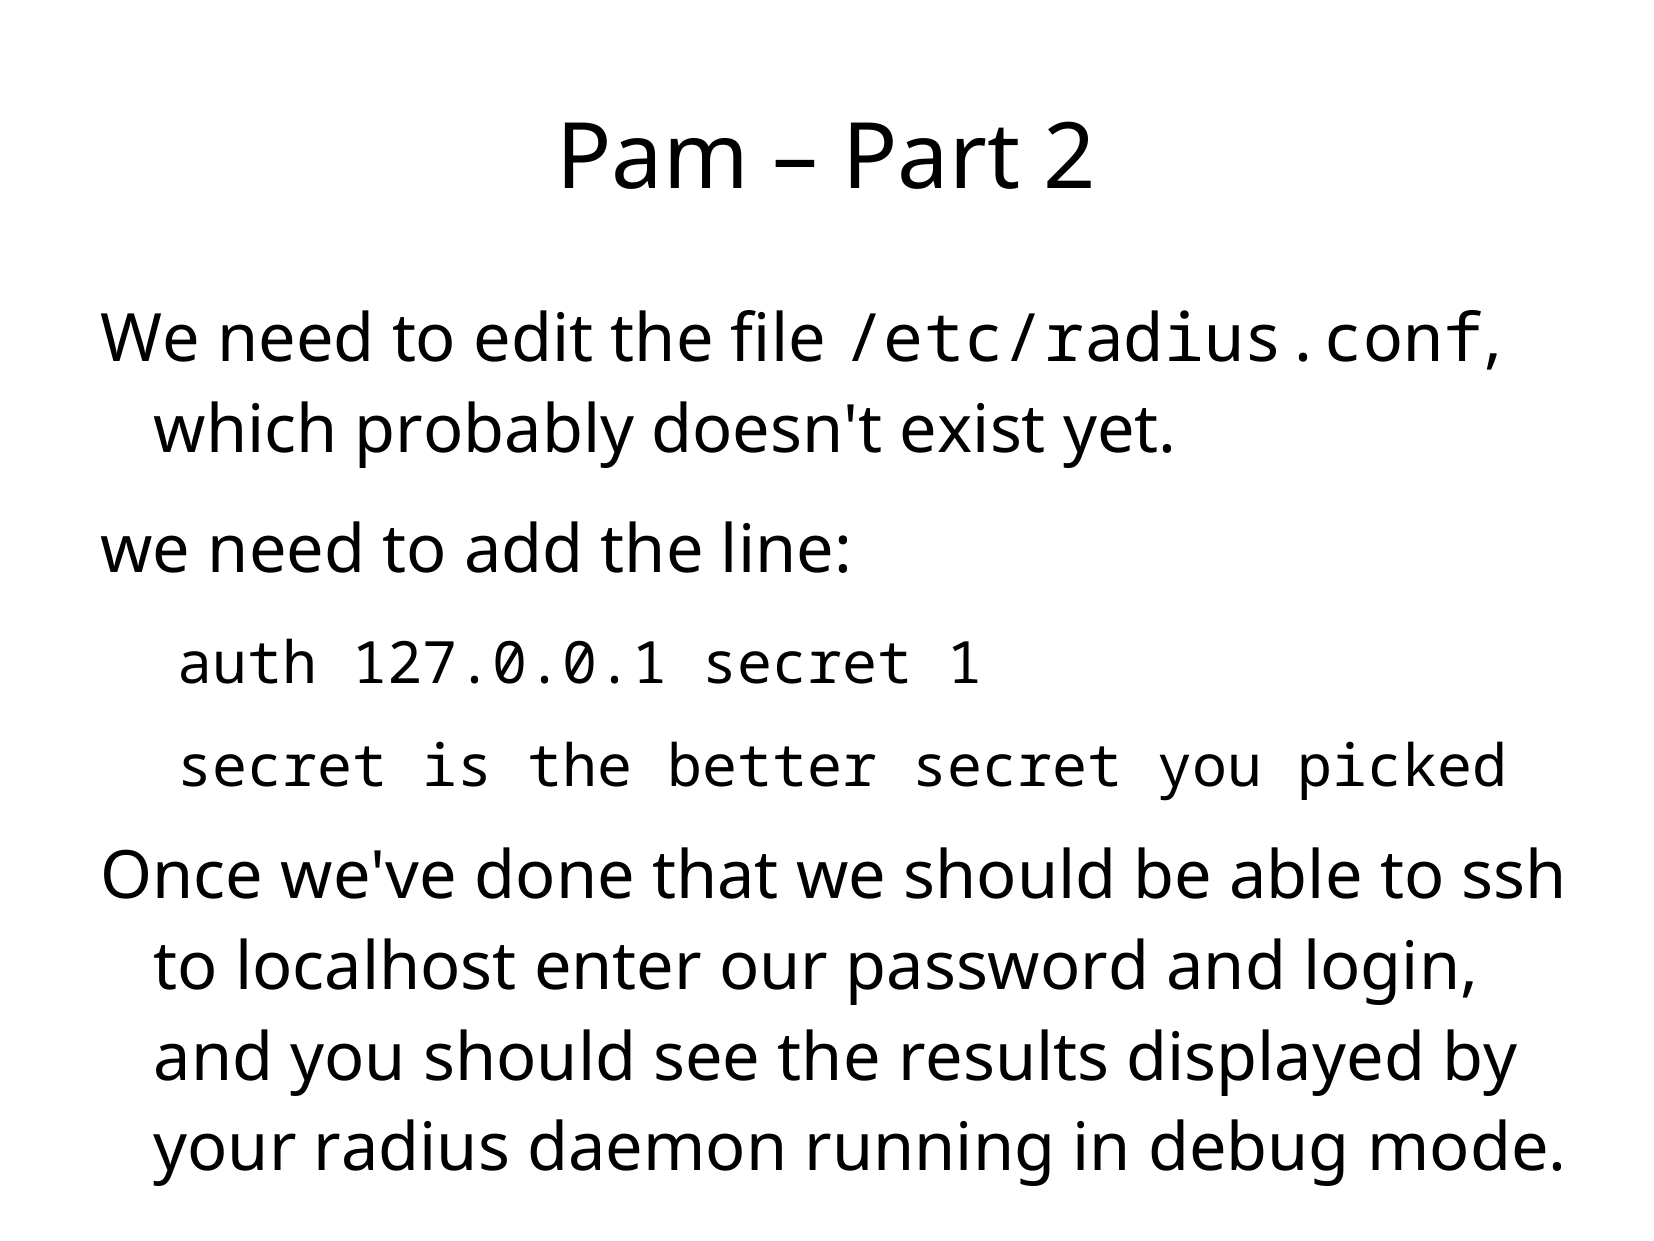

# Pam – Part 2
We need to edit the file /etc/radius.conf, which probably doesn't exist yet.
we need to add the line:
auth 127.0.0.1 secret 1
secret is the better secret you picked
Once we've done that we should be able to ssh to localhost enter our password and login, and you should see the results displayed by your radius daemon running in debug mode.